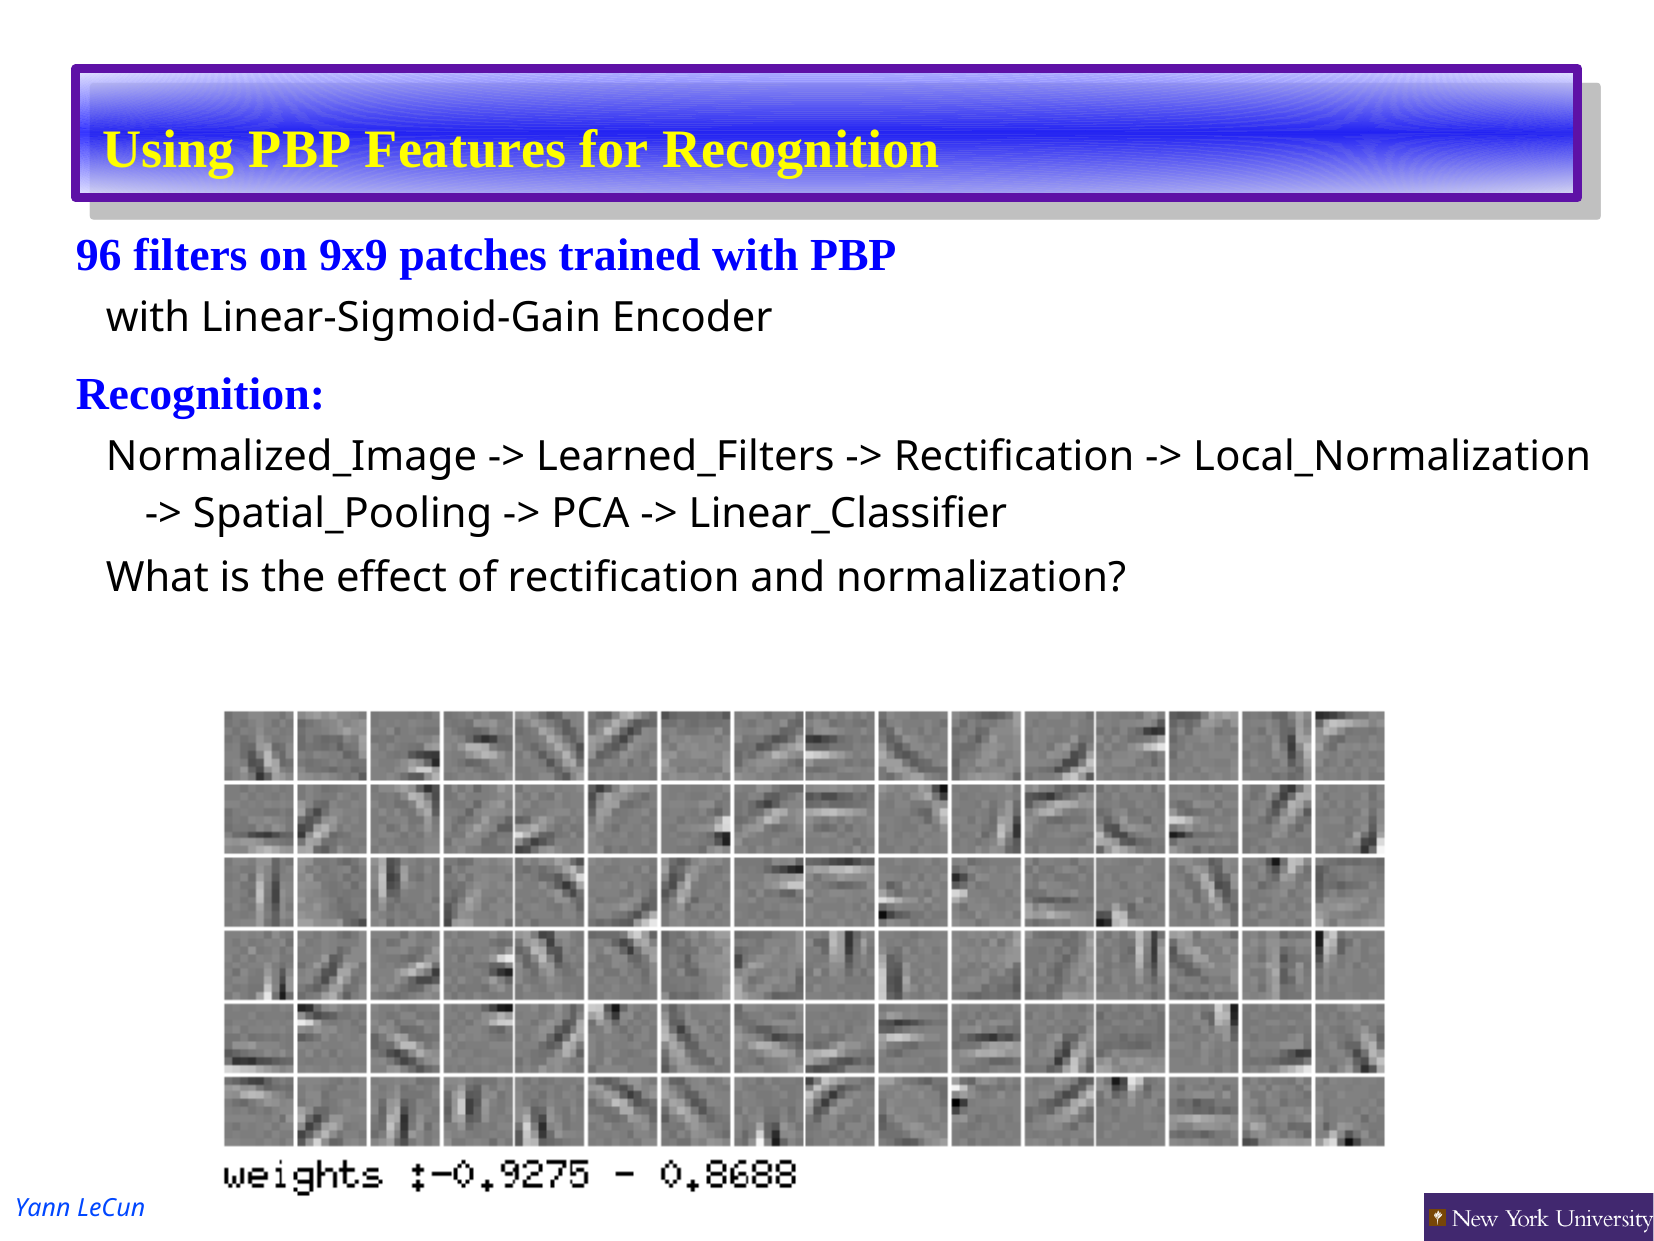

# Using PBP Features for Recognition
96 filters on 9x9 patches trained with PBP
with Linear-Sigmoid-Gain Encoder
Recognition:
Normalized_Image -> Learned_Filters -> Rectification -> Local_Normalization -> Spatial_Pooling -> PCA -> Linear_Classifier
What is the effect of rectification and normalization?